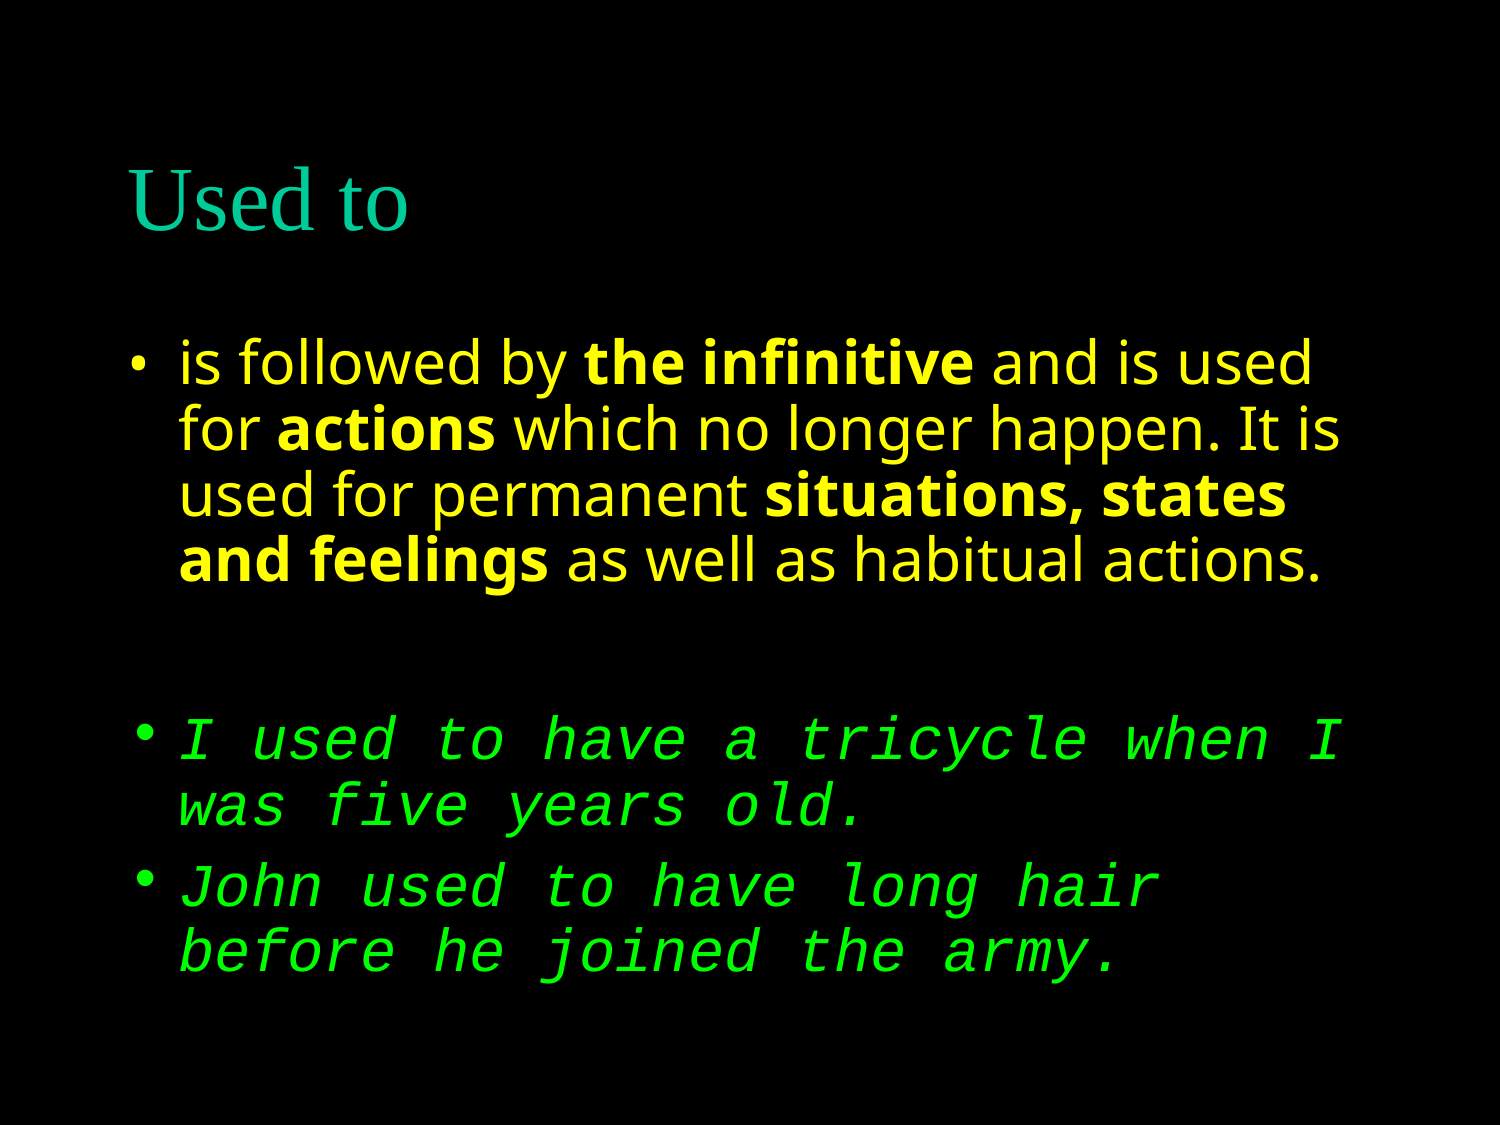

# Used to
is followed by the infinitive and is used for actions which no longer happen. It is used for permanent situations, states and feelings as well as habitual actions.
I used to have a tricycle when I was five years old.
John used to have long hair before he joined the army.